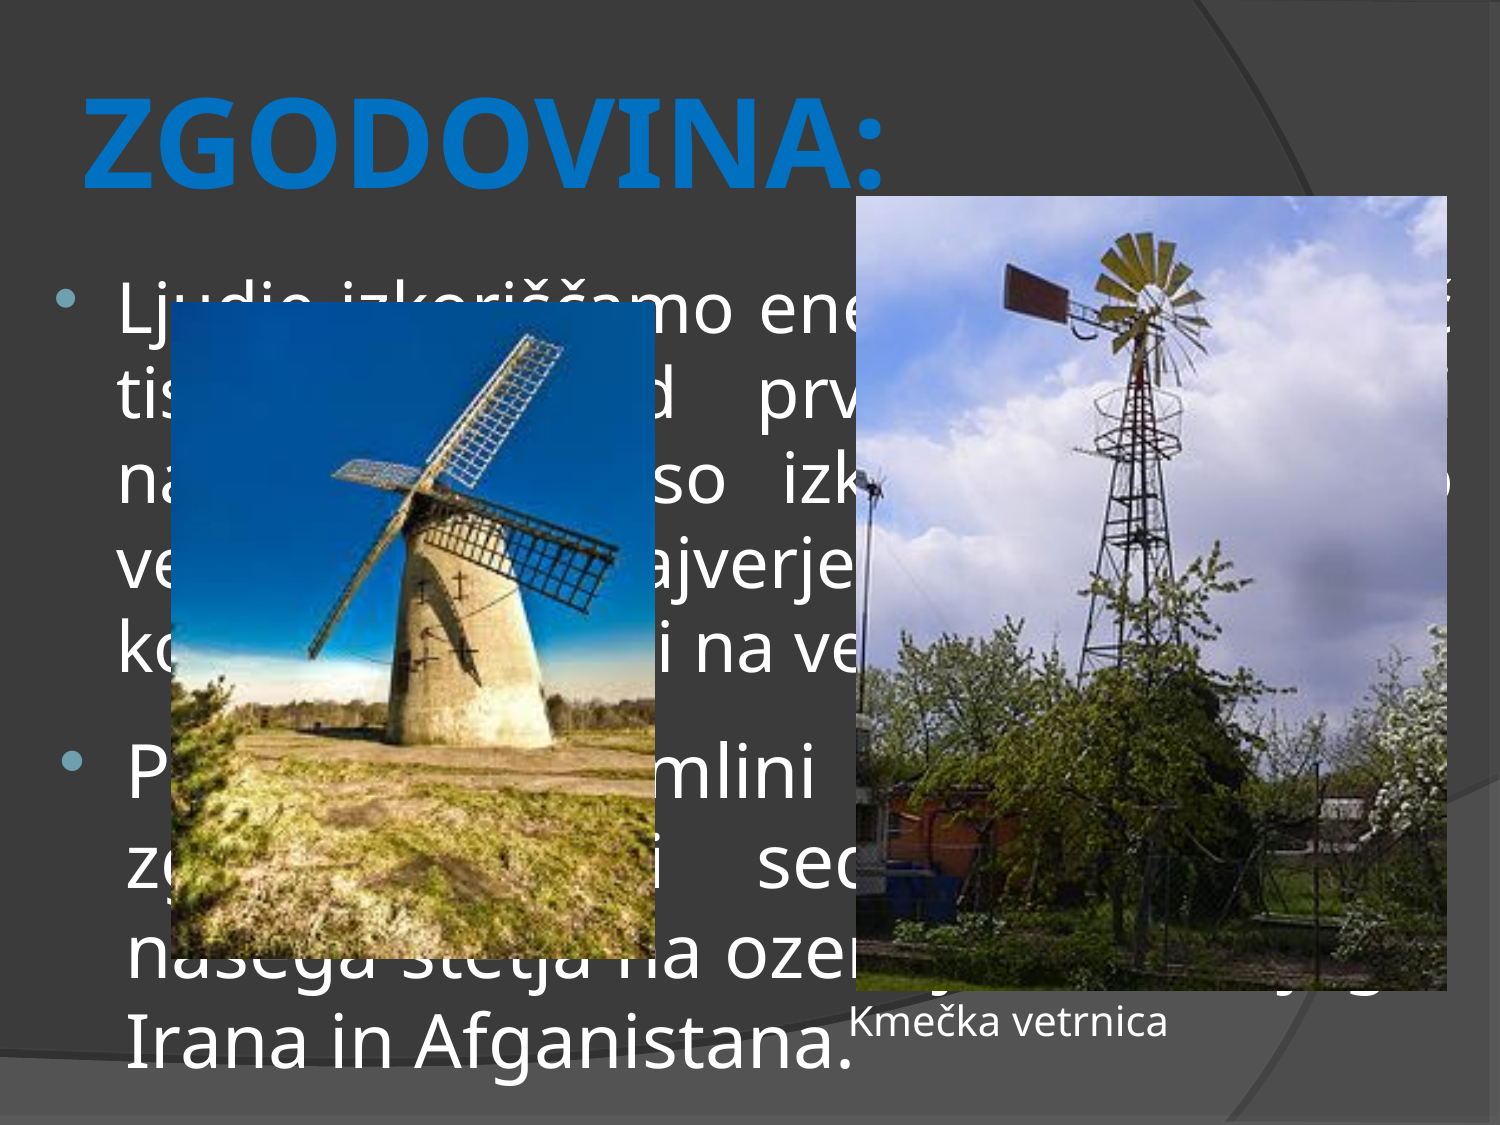

# ZGODOVINA:
Ljudje izkoriščamo energijo vetra že več tisoč let. Med prvimi mehanskimi napravami, ki so izkoriščale energijo vetra, so bile najverjetneje jadrnice, na kopnem pa mlini na veter.
Prvi praktični mlini na veter so bili zgrajeni okoli sedmega stoletja našega štetja na ozemlju današnjega Irana in Afganistana.
Kmečka vetrnica